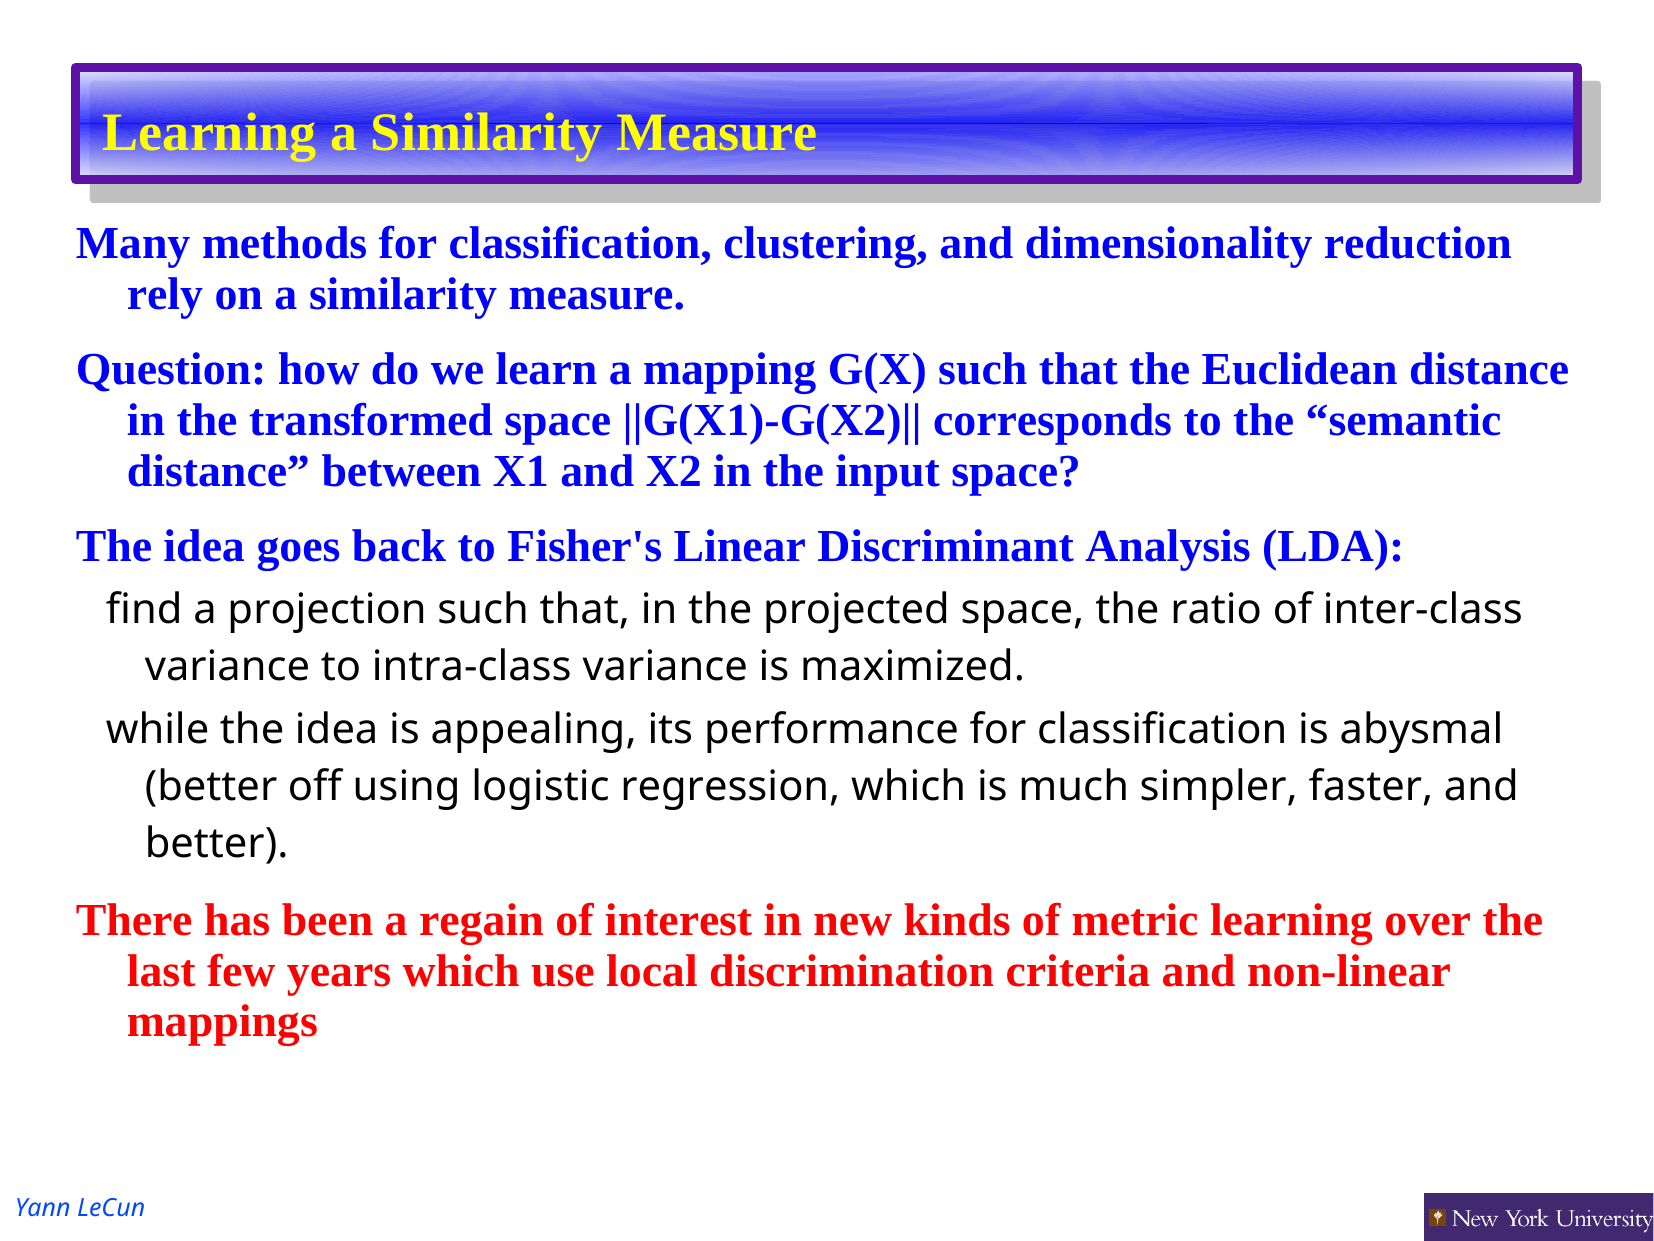

# Learning a Similarity Measure
Many methods for classification, clustering, and dimensionality reduction rely on a similarity measure.
Question: how do we learn a mapping G(X) such that the Euclidean distance in the transformed space ||G(X1)-G(X2)|| corresponds to the “semantic distance” between X1 and X2 in the input space?
The idea goes back to Fisher's Linear Discriminant Analysis (LDA):
find a projection such that, in the projected space, the ratio of inter-class variance to intra-class variance is maximized.
while the idea is appealing, its performance for classification is abysmal (better off using logistic regression, which is much simpler, faster, and better).
There has been a regain of interest in new kinds of metric learning over the last few years which use local discrimination criteria and non-linear mappings